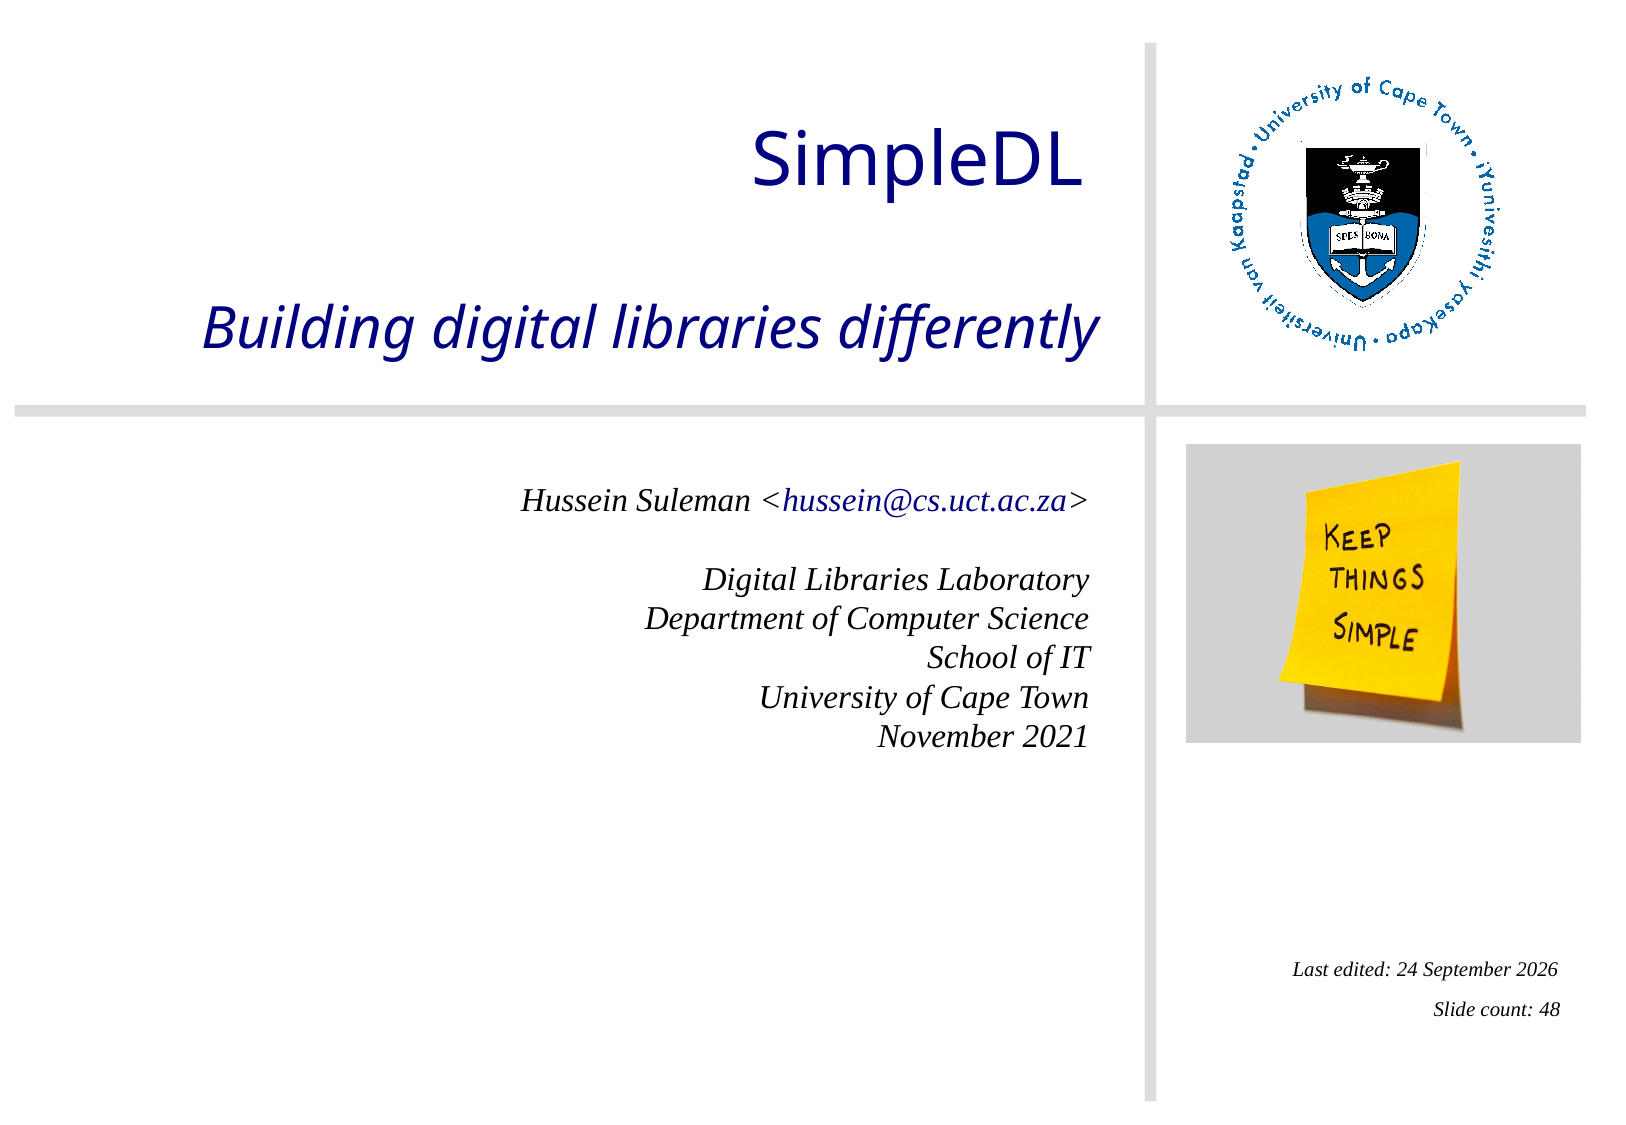

SimpleDL
Building digital libraries differently
# Hussein Suleman <hussein@cs.uct.ac.za>
Digital Libraries Laboratory
Department of Computer Science
School of IT
University of Cape Town
November 2021
1